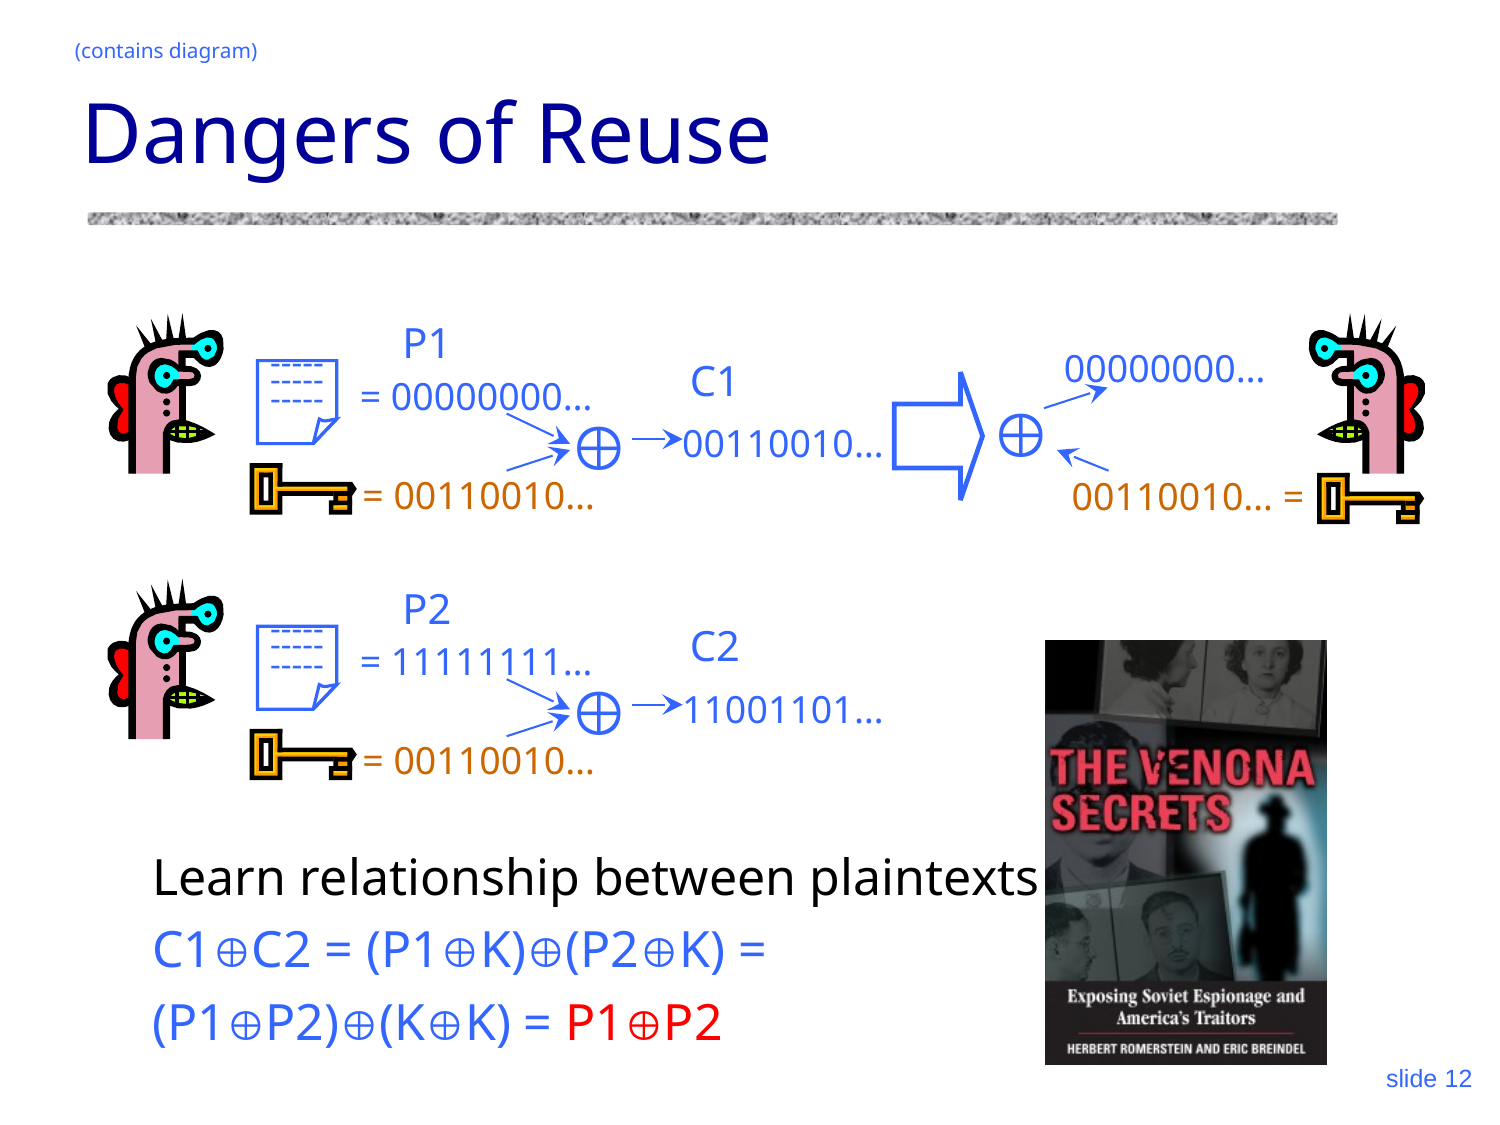

(contains diagram)
# Dangers of Reuse
P1
 00000000…
C1
-----
-----
-----
= 00000000…
 
 
 00110010…
= 00110010…
00110010… =
P2
C2
-----
-----
-----
= 11111111…
 
 11001101…
= 00110010…
Learn relationship between plaintexts
C1C2 = (P1K)(P2K) =
(P1P2)(KK) = P1P2
slide